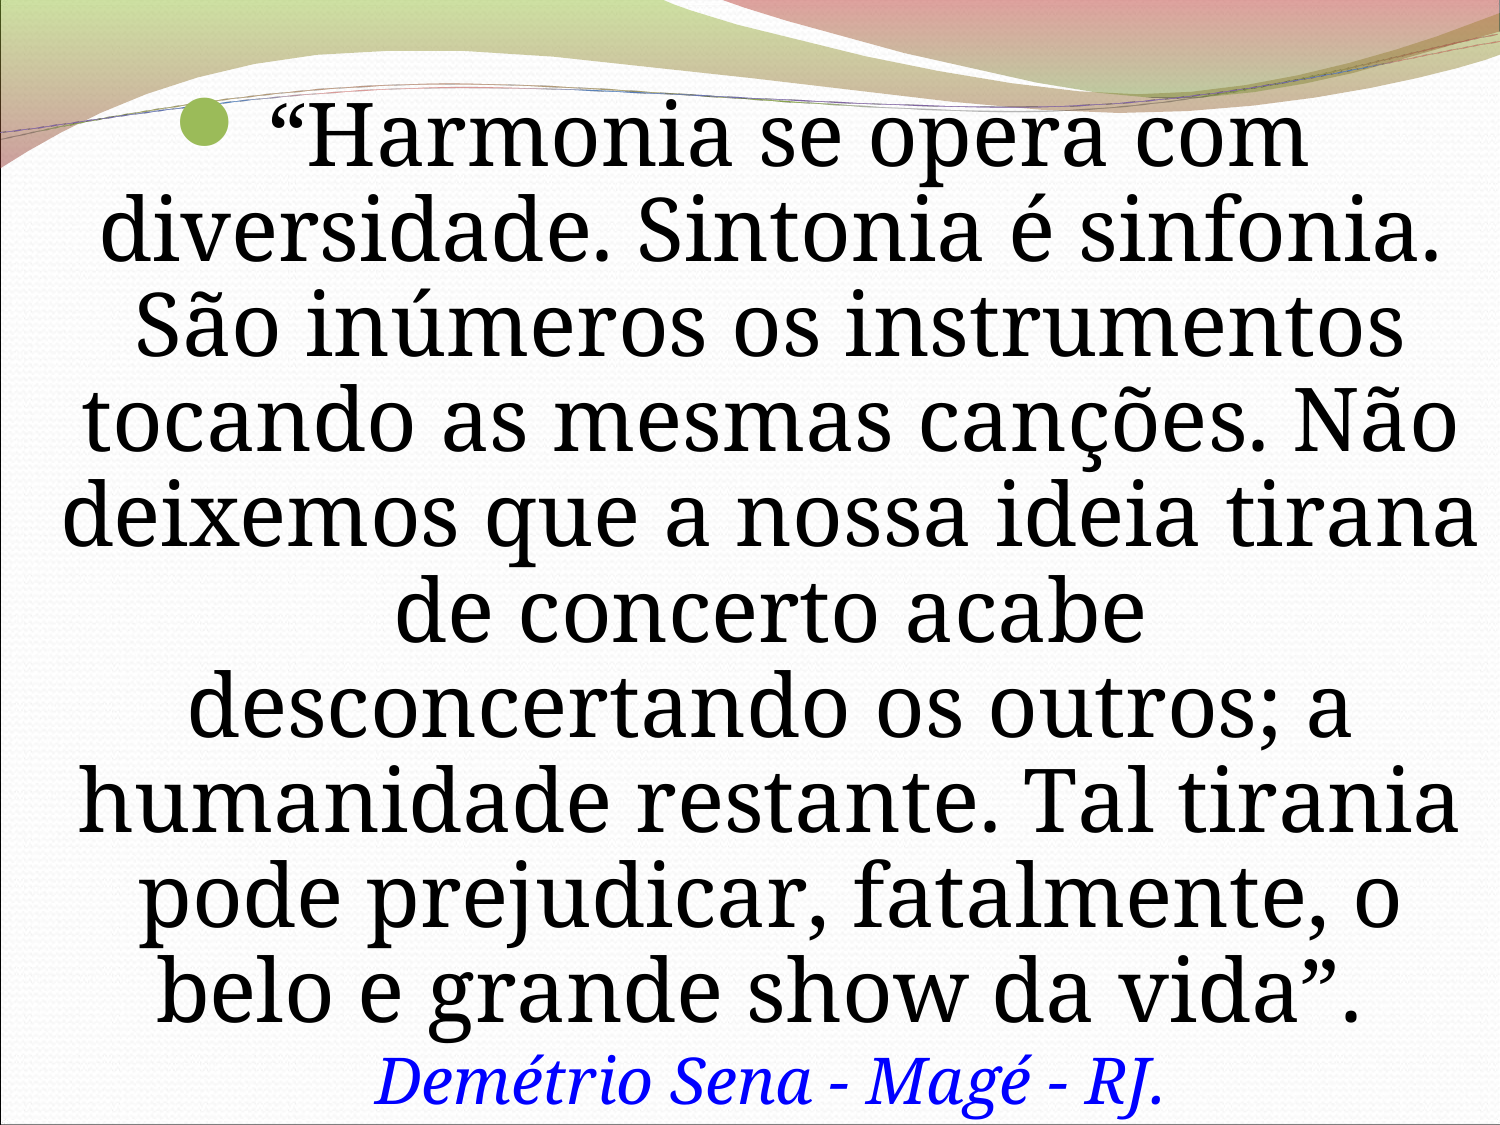

# “Harmonia se opera com diversidade. Sintonia é sinfonia. São inúmeros os instrumentos tocando as mesmas canções. Não deixemos que a nossa ideia tirana de concerto acabe desconcertando os outros; a humanidade restante. Tal tirania pode prejudicar, fatalmente, o belo e grande show da vida”. Demétrio Sena - Magé - RJ.